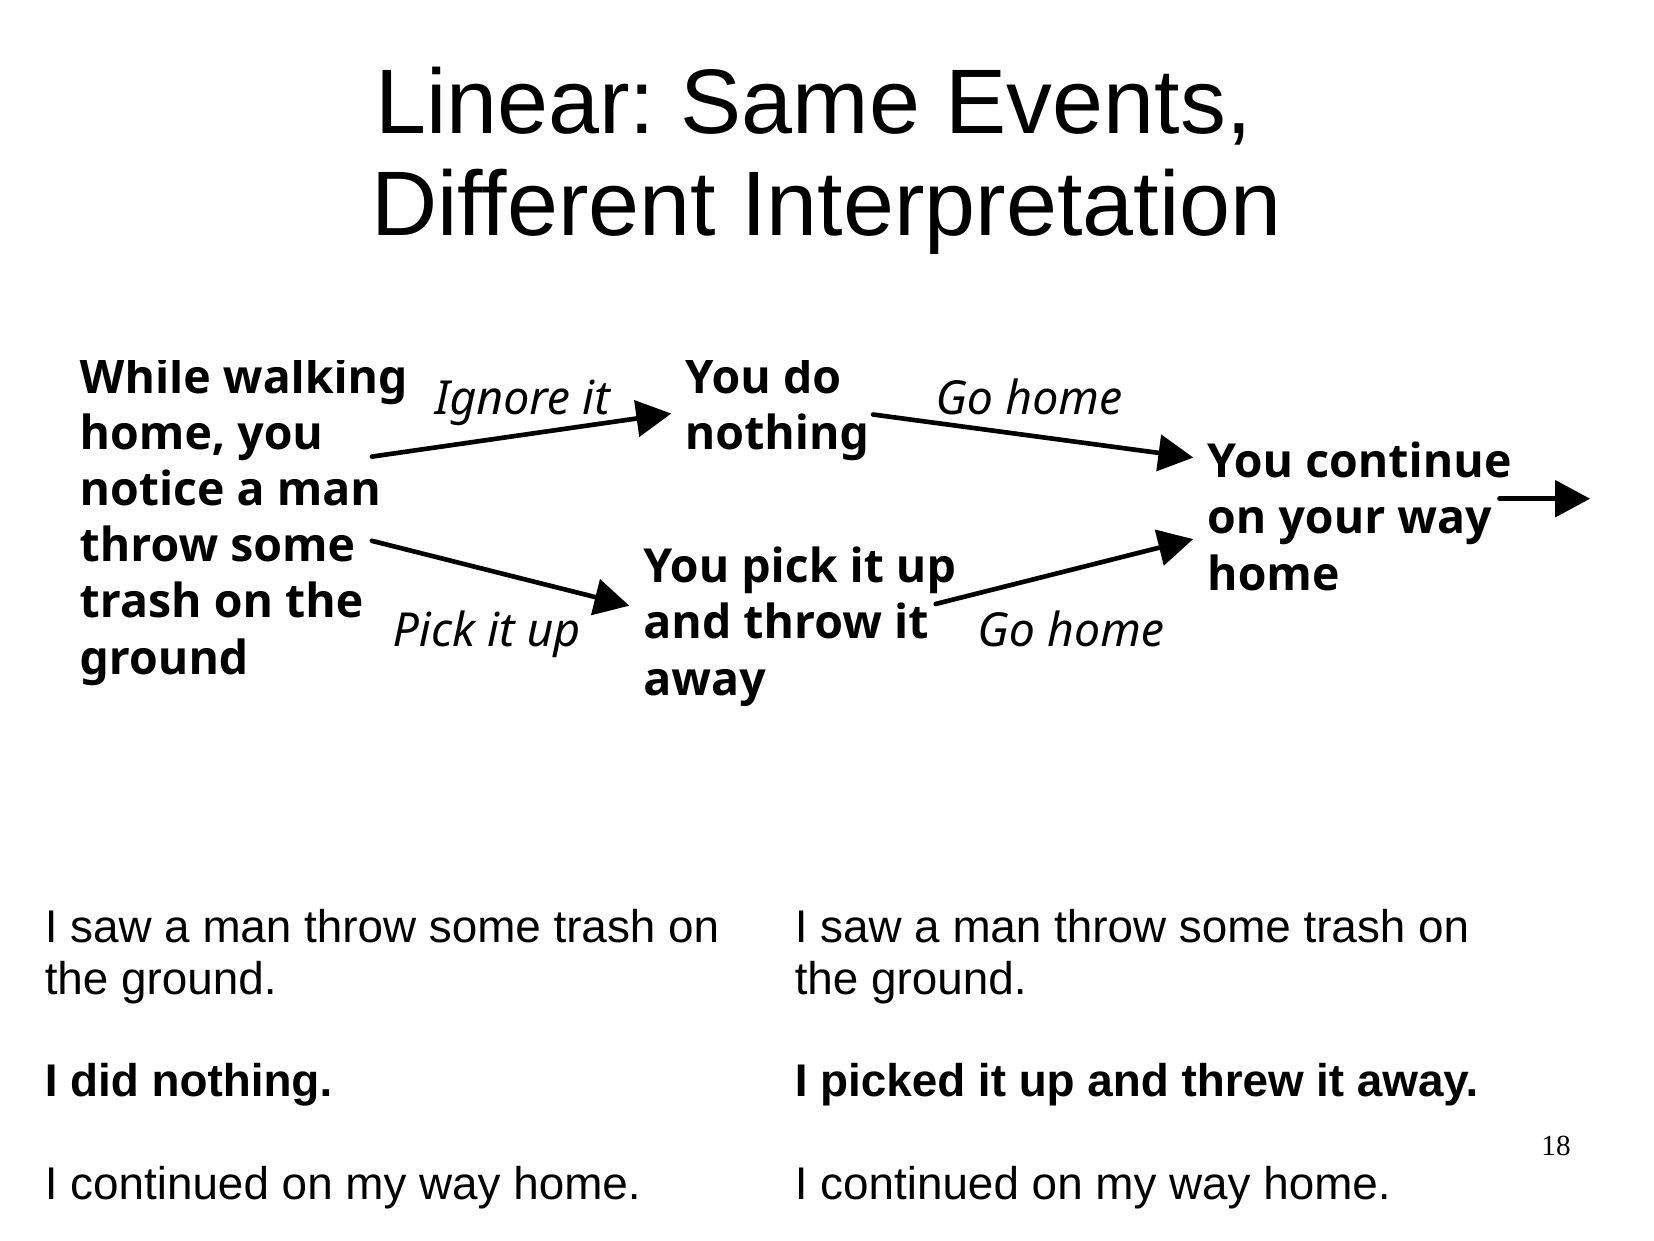

# Linear: Same Events, Different Interpretation
I saw a man throw some trash on the ground.
I did nothing.
I continued on my way home.
I saw a man throw some trash on the ground.
I picked it up and threw it away.
I continued on my way home.
18